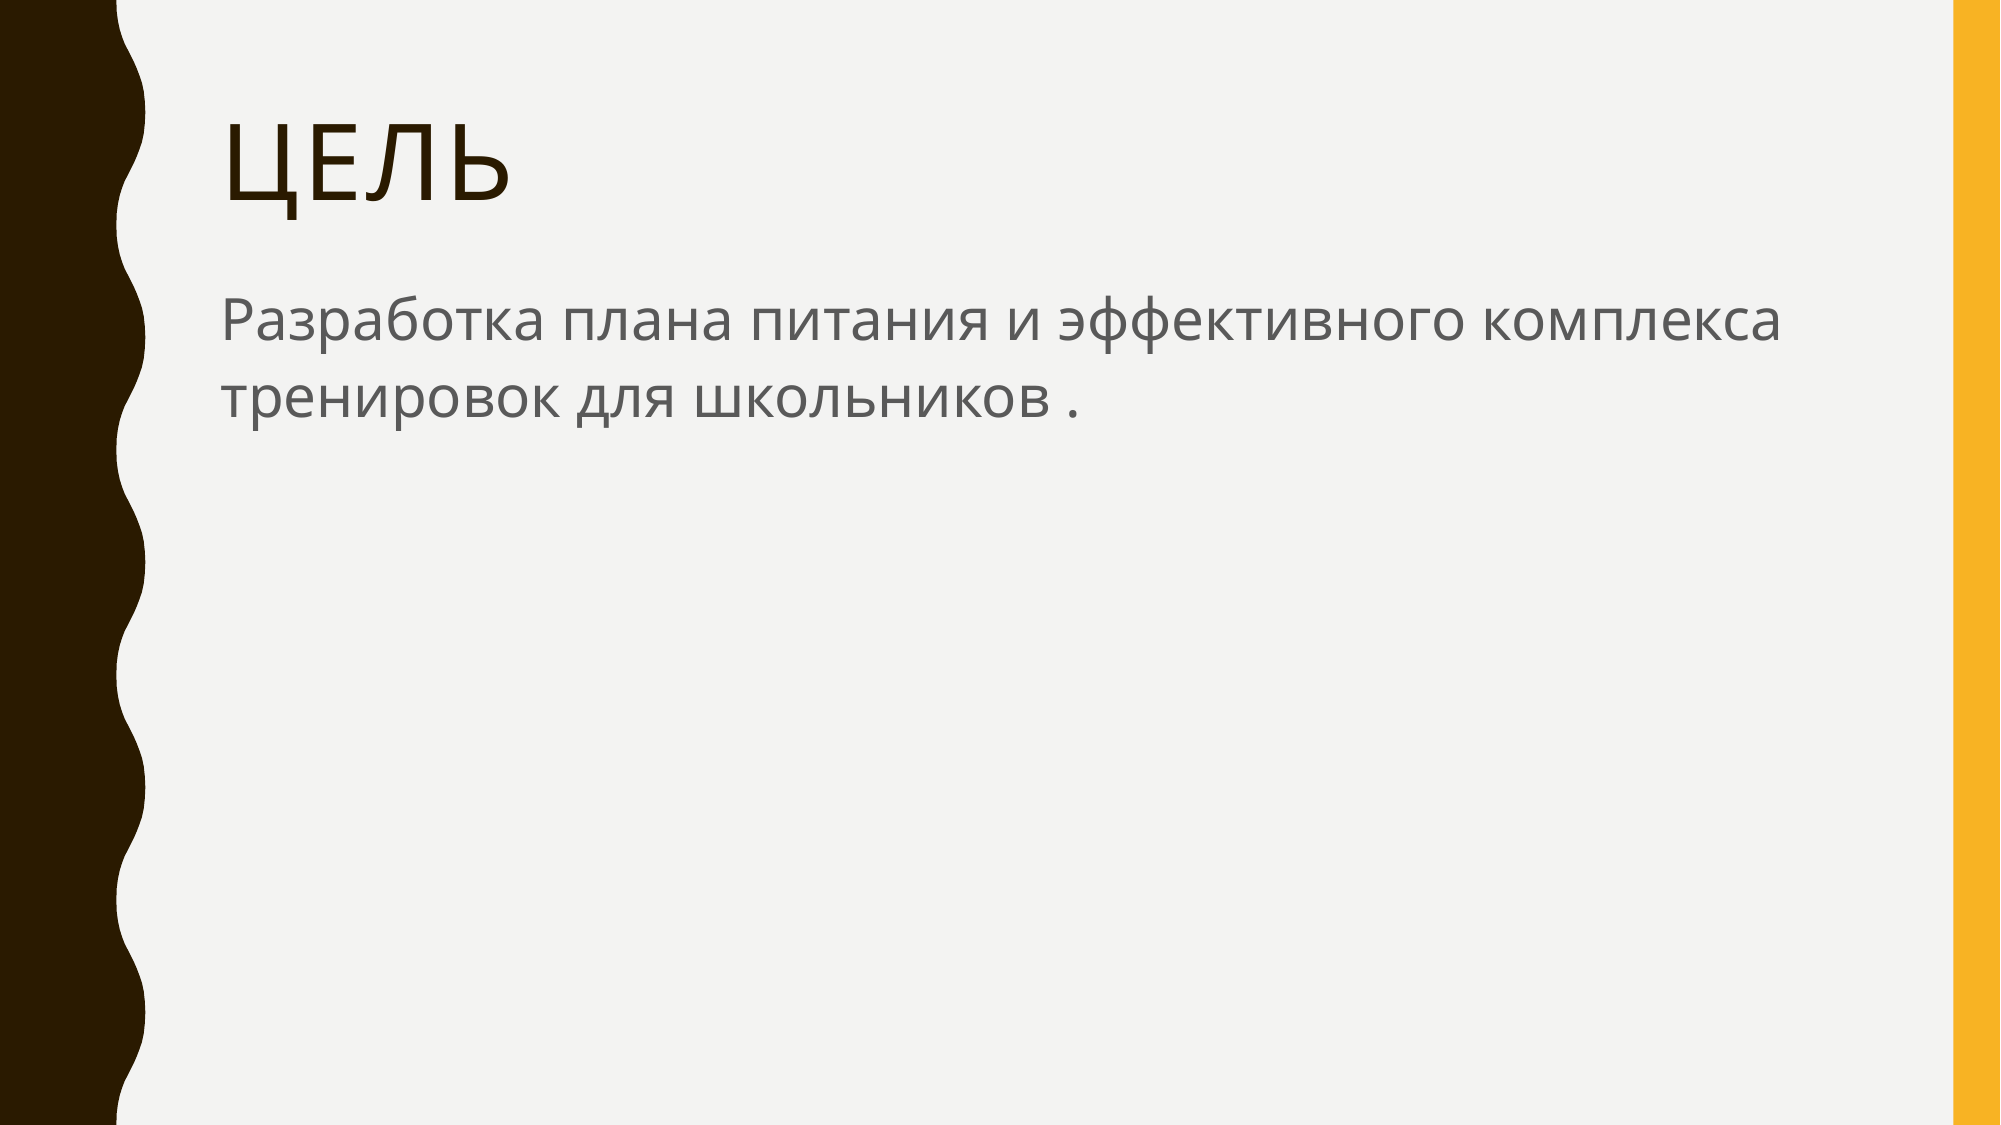

# Цель
Разработка плана питания и эффективного комплекса тренировок для школьников .